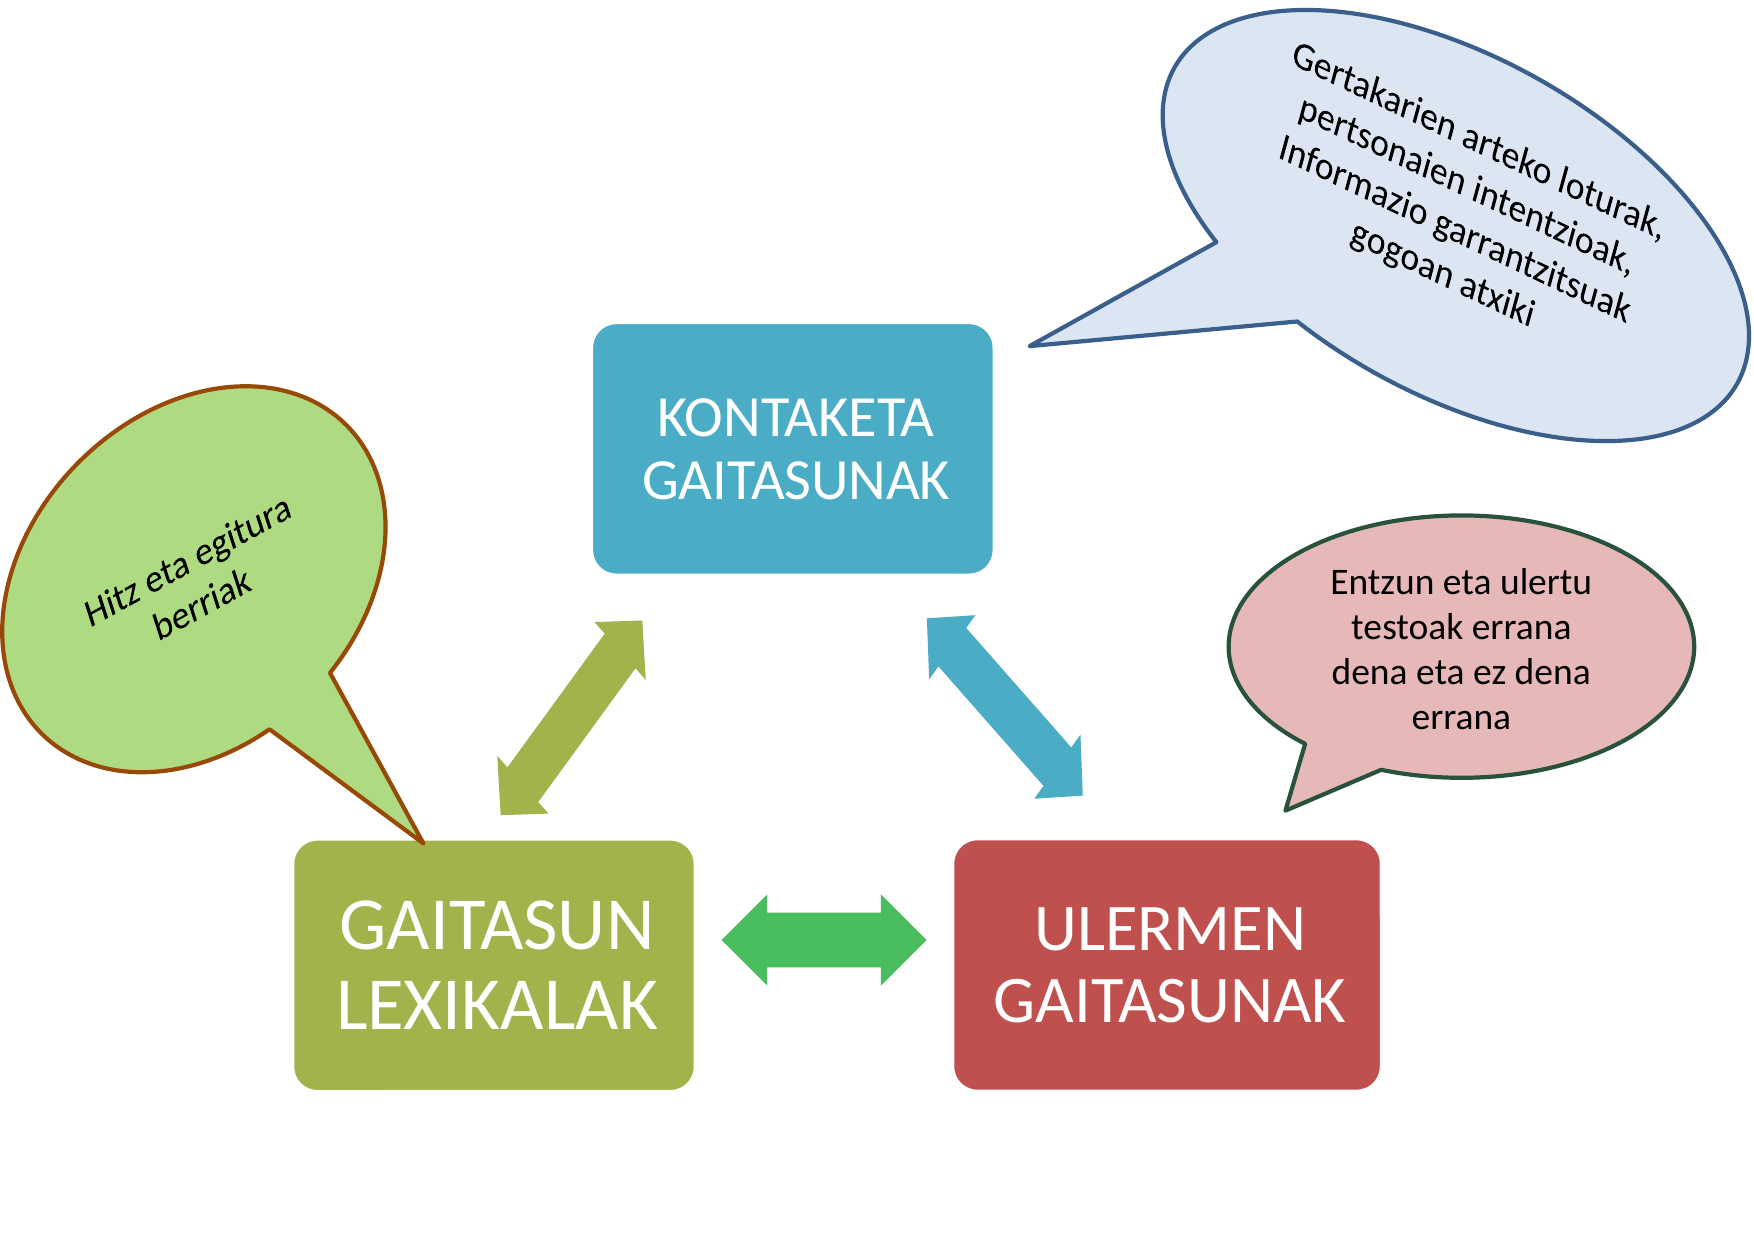

Gertakarien arteko loturak,
pertsonaien intentzioak,
Informazio garrantzitsuak gogoan atxiki
KONTAKETA GAITASUNAK
Hitz eta egitura berriak
Entzun eta ulertu testoak errana dena eta ez dena errana
ULERMEN GAITASUNAK
GAITASUN LEXIKALAK